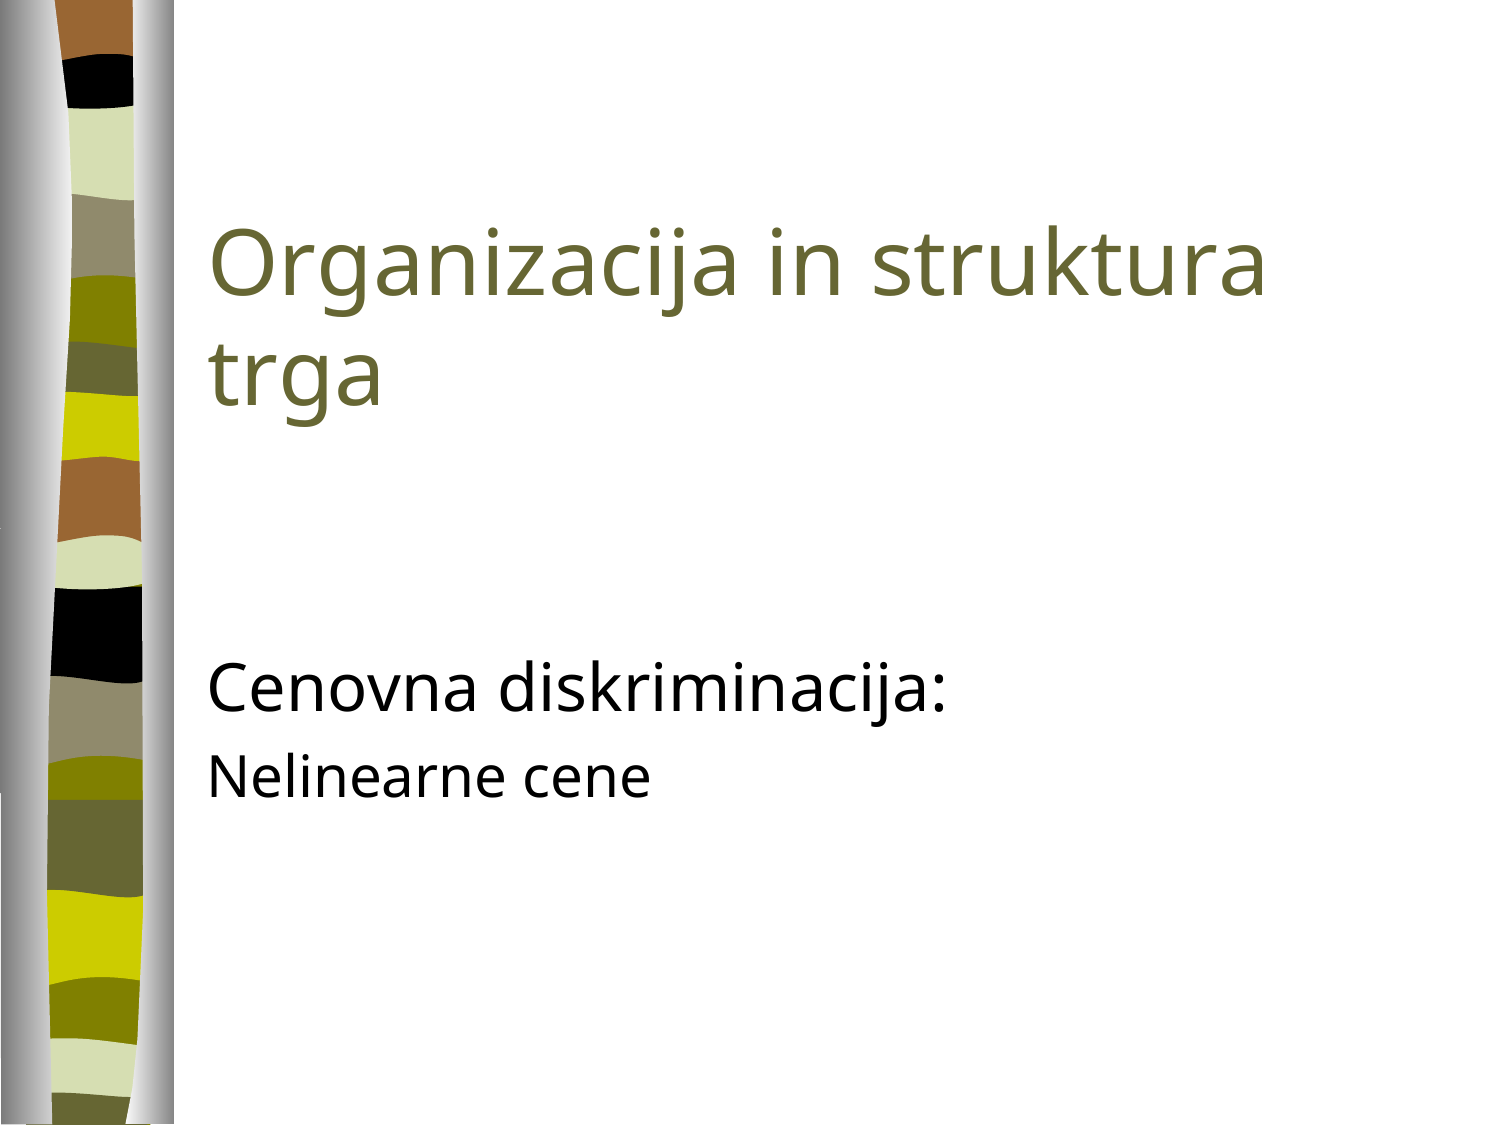

Organizacija in struktura trga
Cenovna diskriminacija:
Nelinearne cene